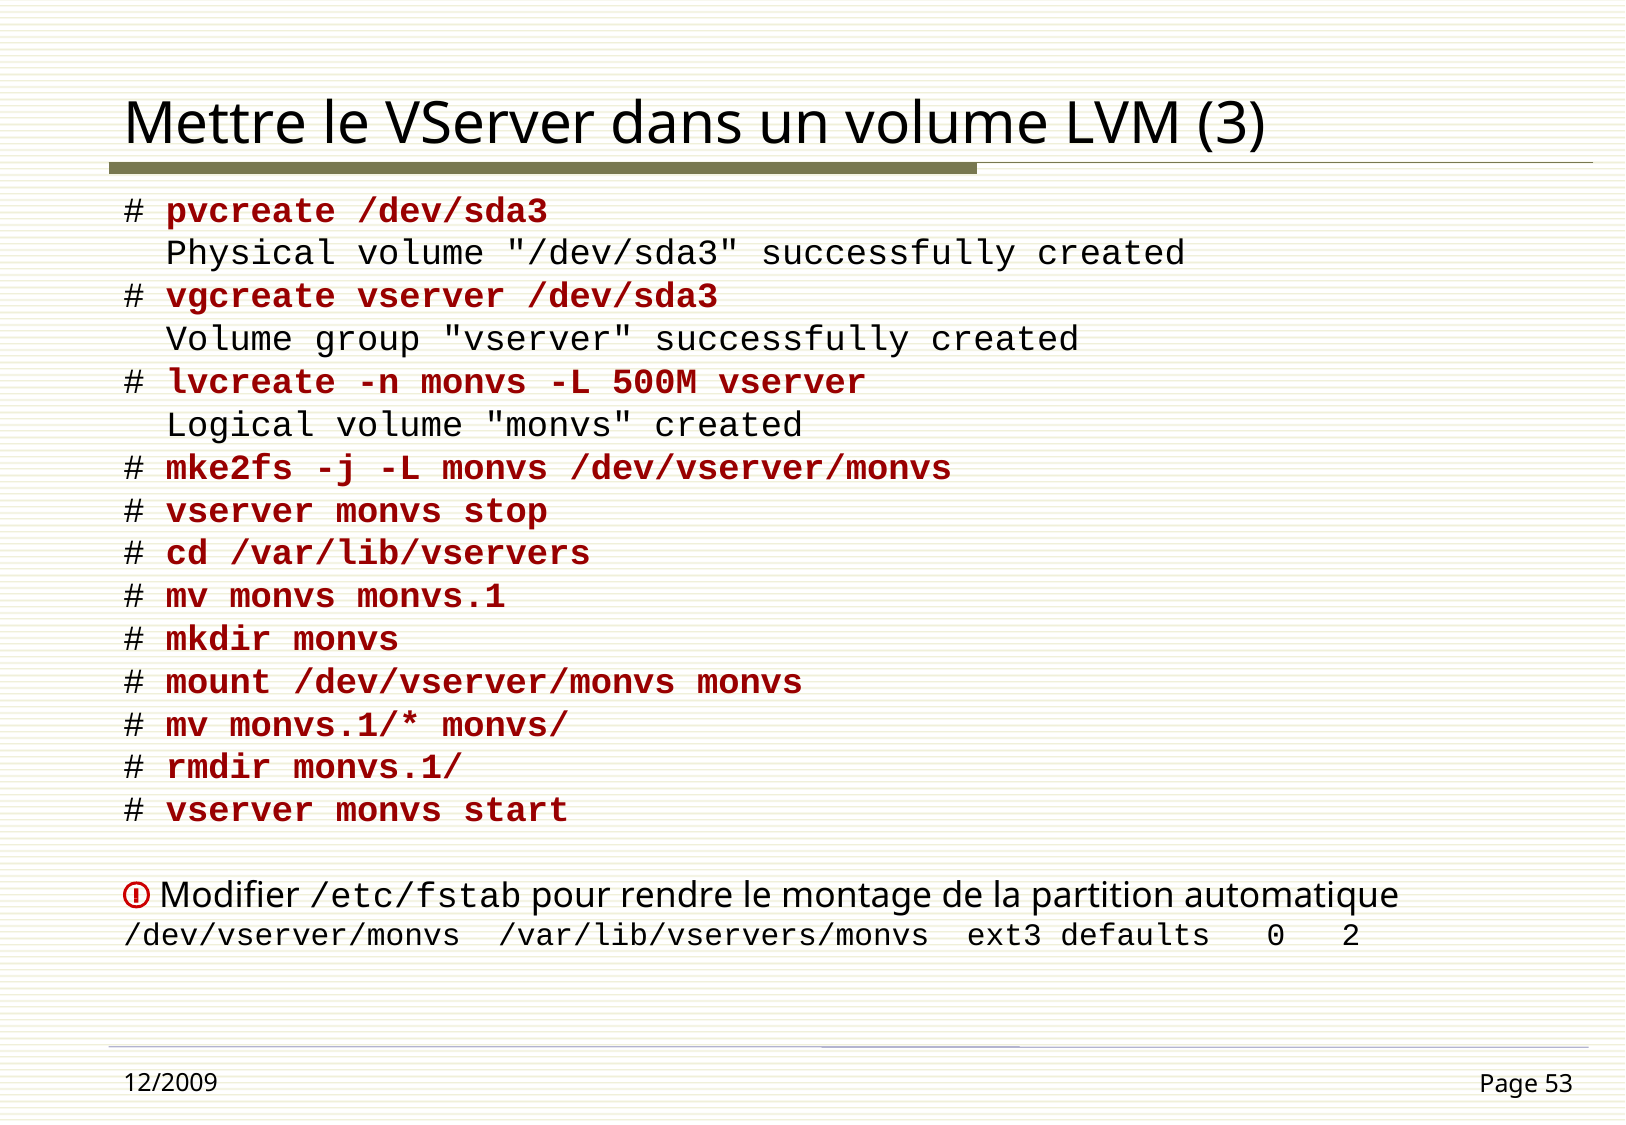

# Mettre le VServer dans un volume LVM (3)‏
# pvcreate /dev/sda3
 Physical volume "/dev/sda3" successfully created
# vgcreate vserver /dev/sda3
 Volume group "vserver" successfully created
# lvcreate -n monvs -L 500M vserver
 Logical volume "monvs" created
# mke2fs -j -L monvs /dev/vserver/monvs
# vserver monvs stop
# cd /var/lib/vservers
# mv monvs monvs.1
# mkdir monvs
# mount /dev/vserver/monvs monvs
# mv monvs.1/* monvs/
# rmdir monvs.1/
# vserver monvs start
 Modifier /etc/fstab pour rendre le montage de la partition automatique
/dev/vserver/monvs /var/lib/vservers/monvs ext3 defaults 0 2
53